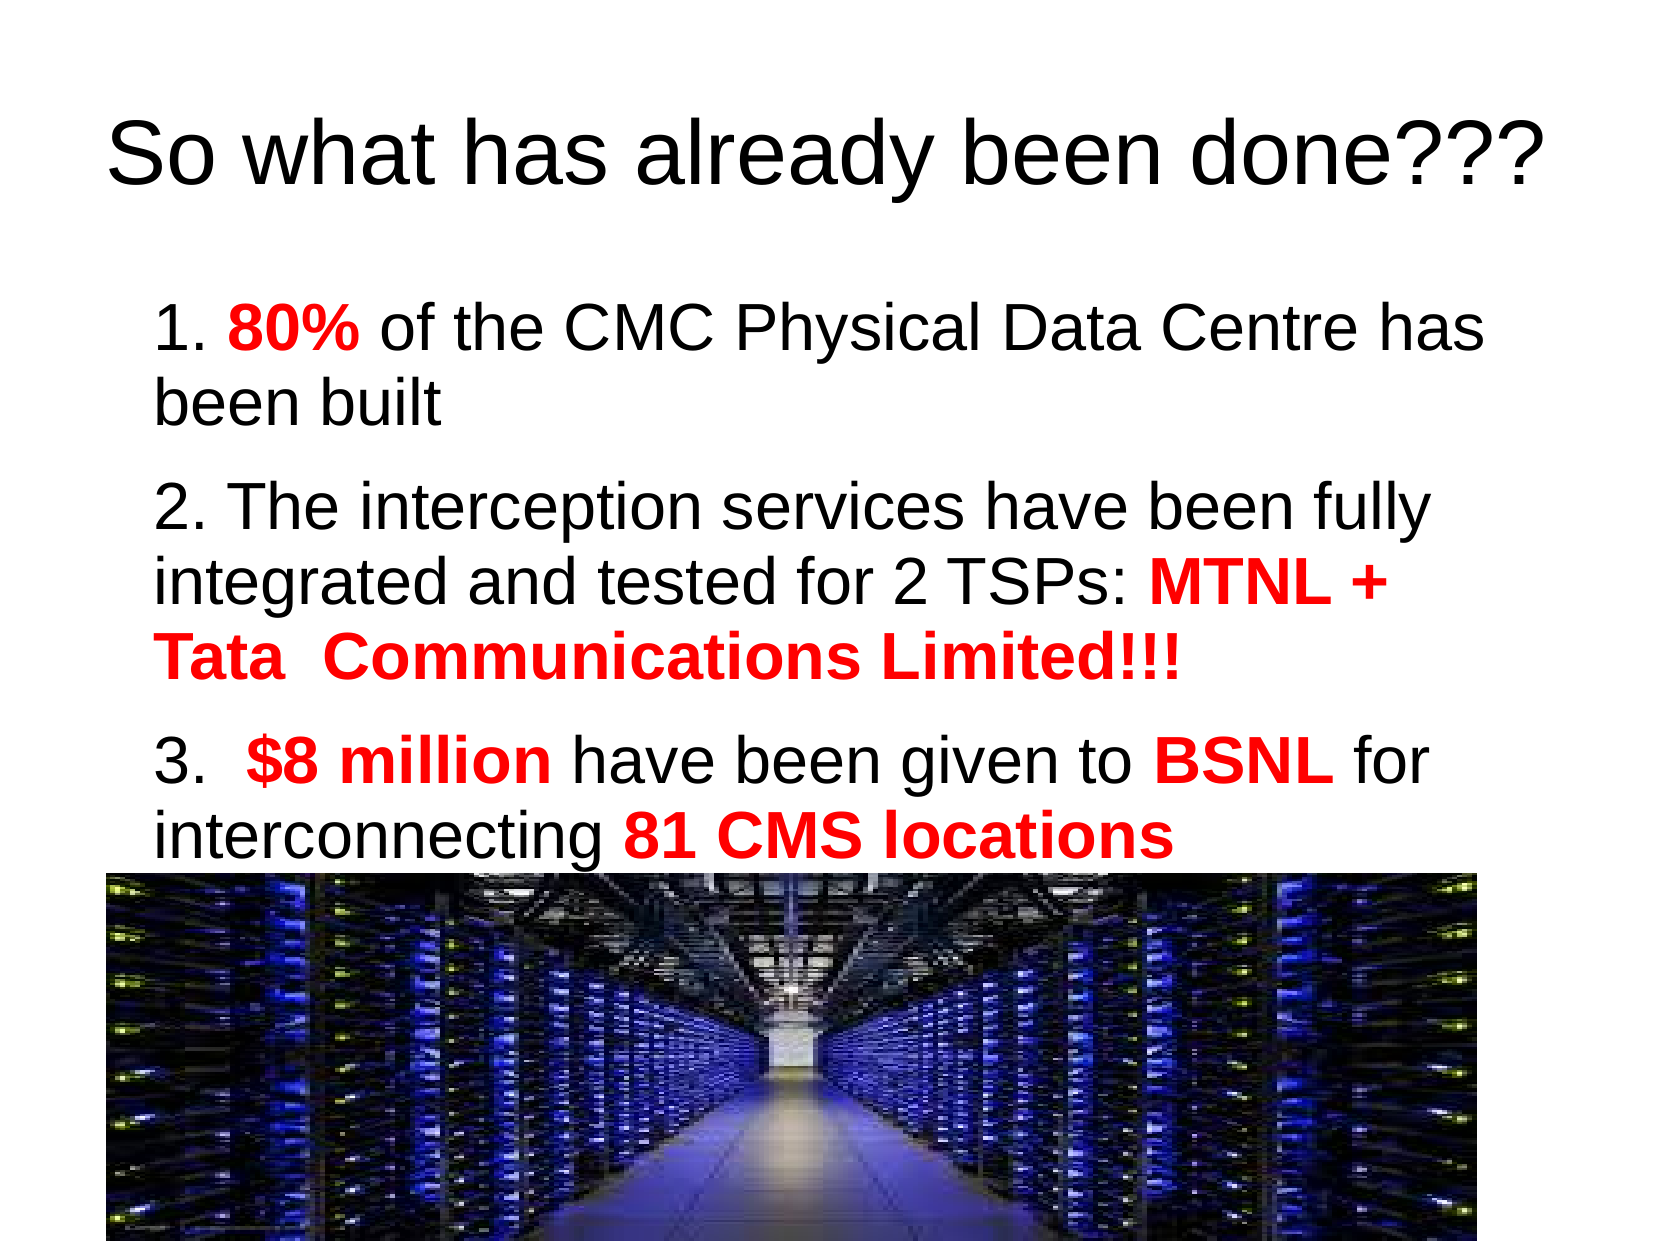

# So what has already been done???
1. 80% of the CMC Physical Data Centre has been built
2. The interception services have been fully integrated and tested for 2 TSPs: MTNL + Tata Communications Limited!!!
3. $8 million have been given to BSNL for interconnecting 81 CMS locations